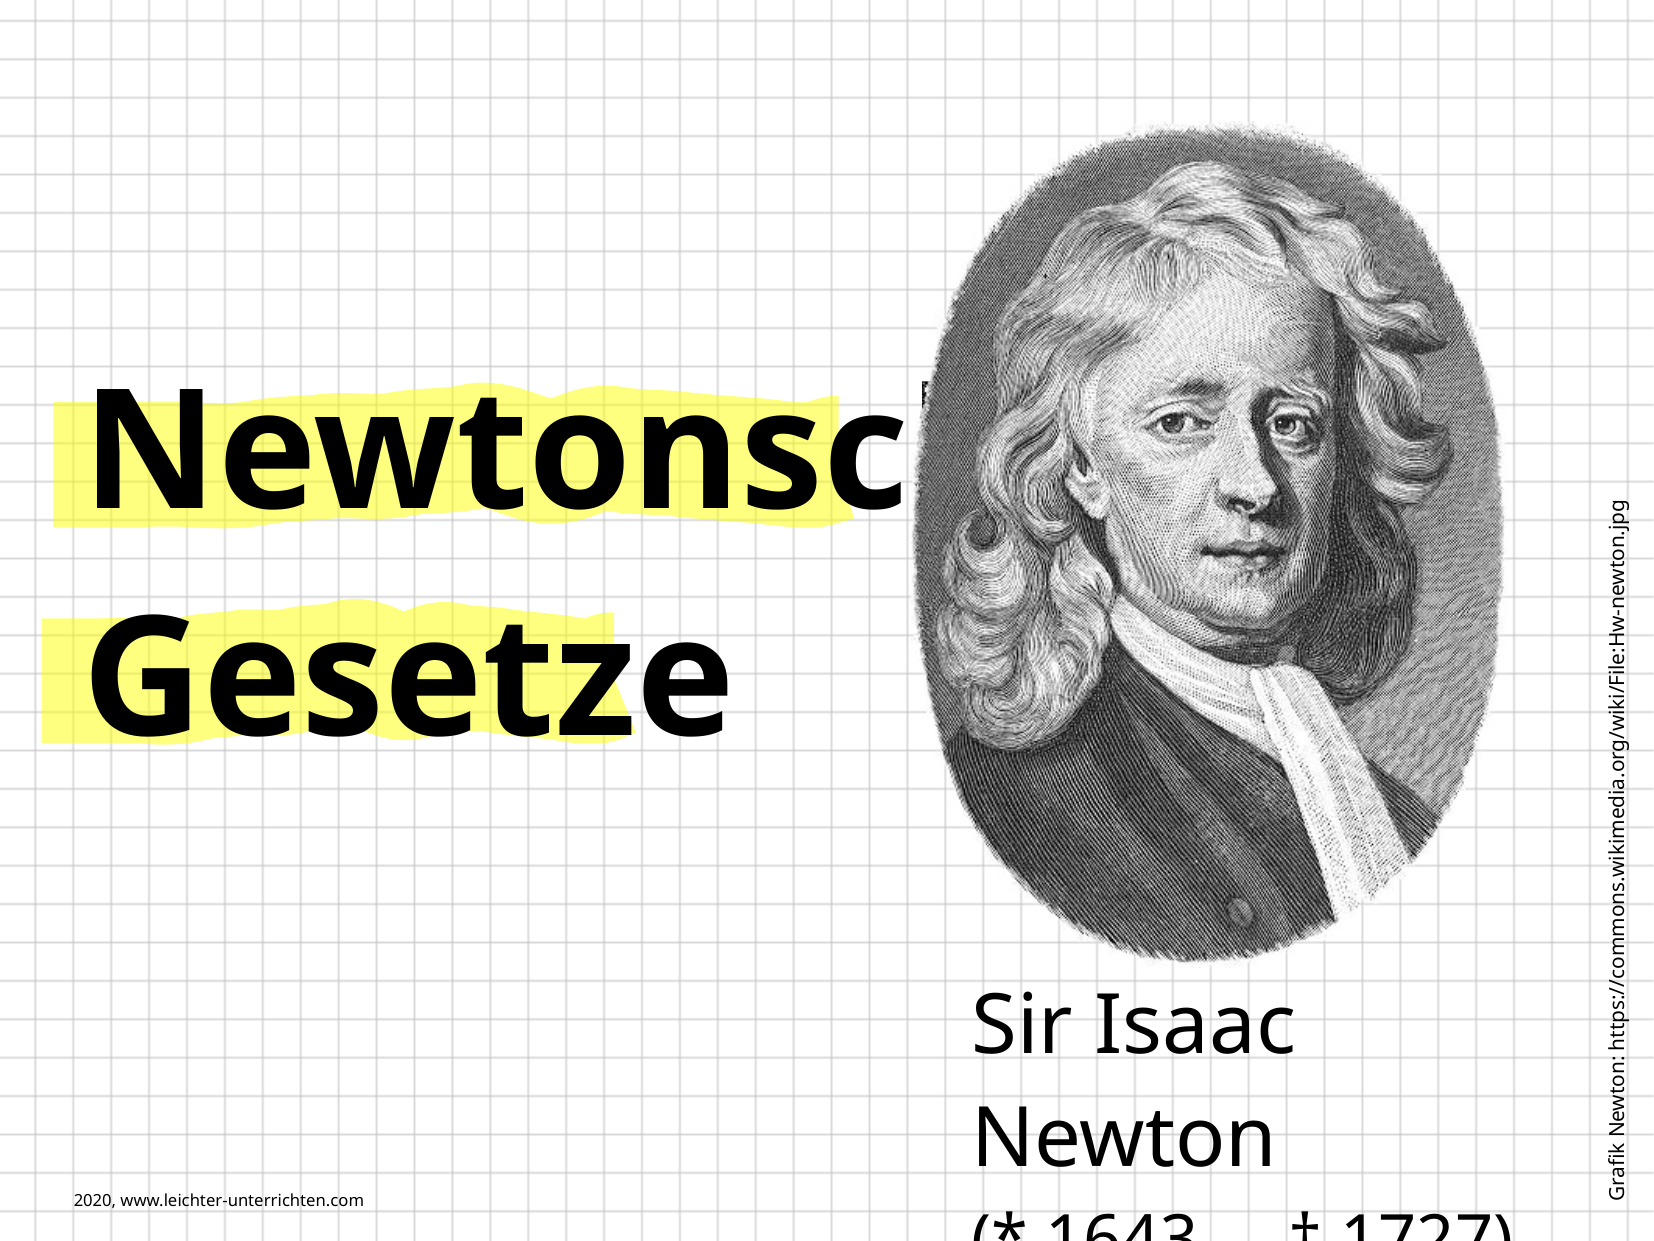

# Newtonsche Gesetze
Grafik Newton: https://commons.wikimedia.org/wiki/File:Hw-newton.jpg
Sir Isaac Newton
(* 1643 - † 1727)